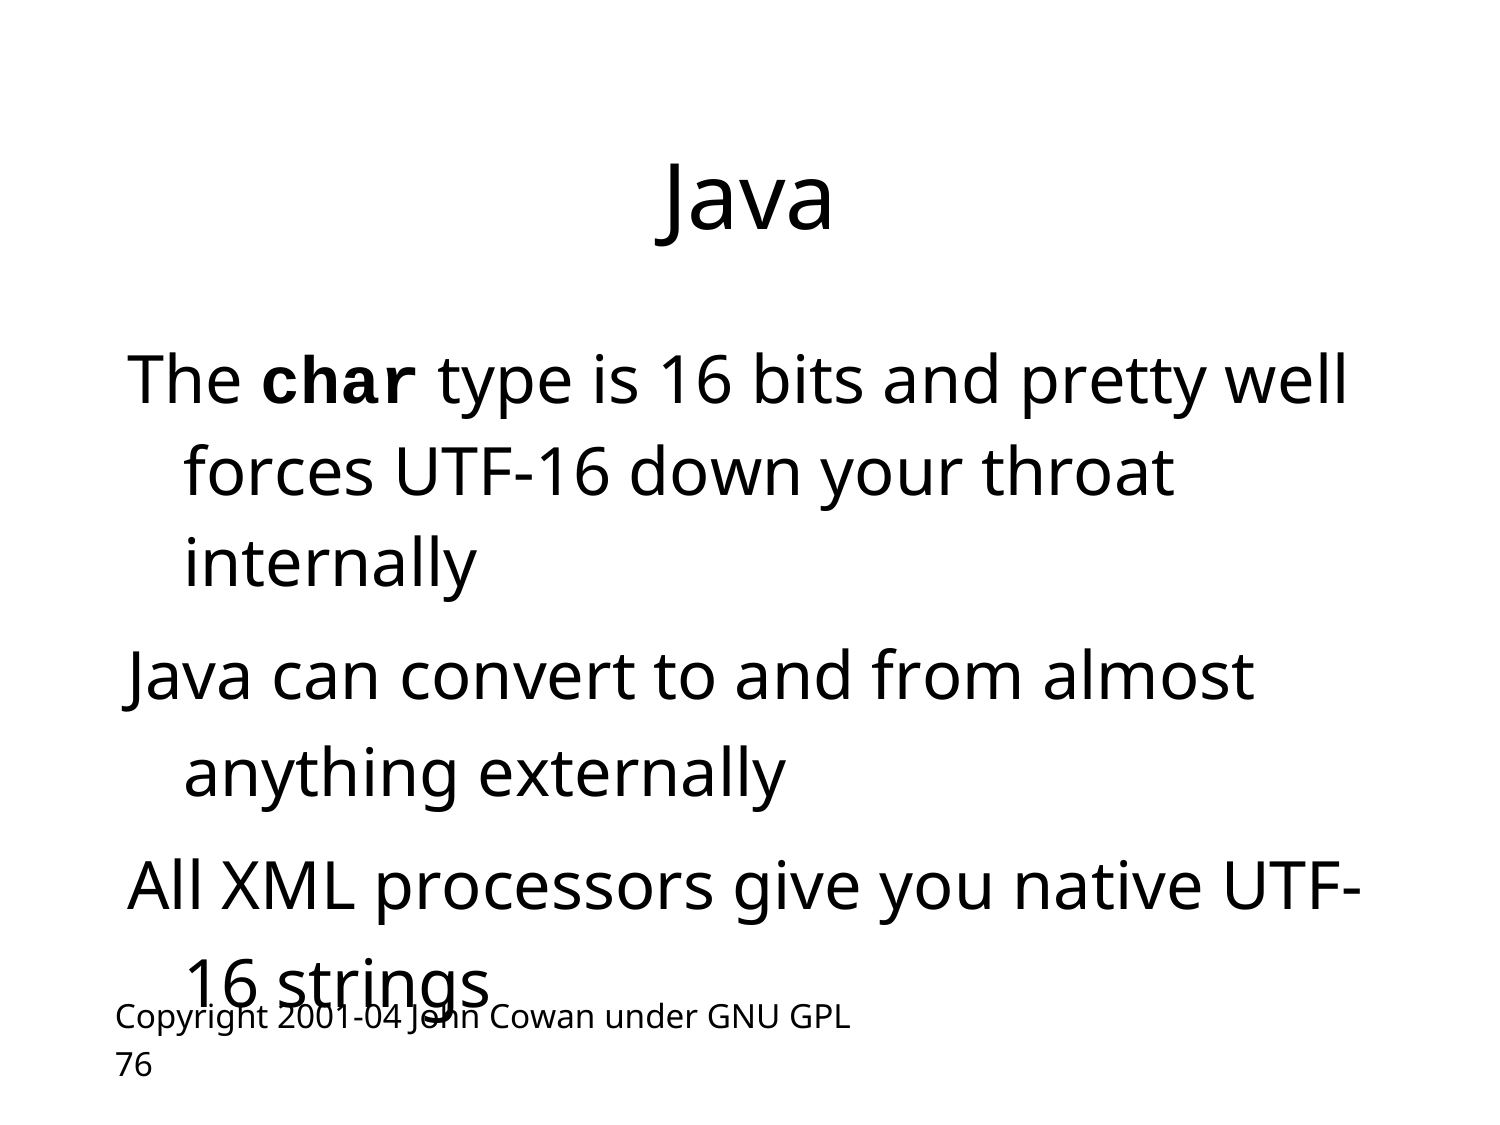

# Java
The char type is 16 bits and pretty well forces UTF-16 down your throat internally
Java can convert to and from almost anything externally
All XML processors give you native UTF-16 strings